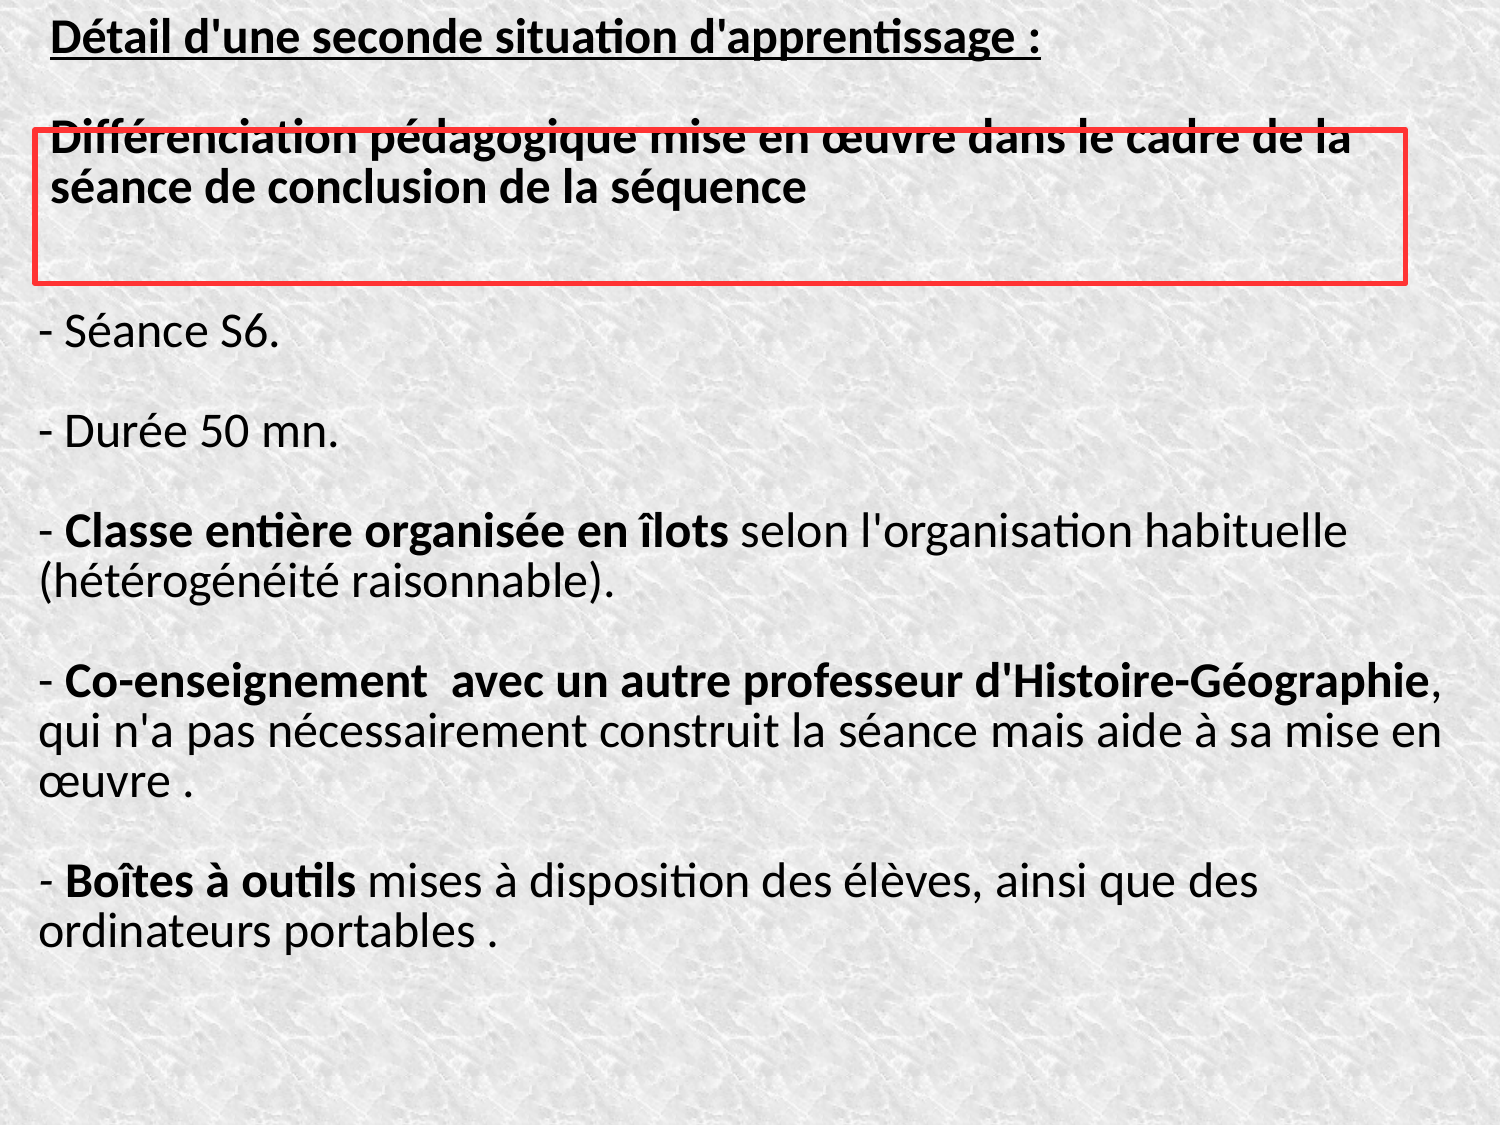

Détail d'une seconde situation d'apprentissage :
Différenciation pédagogique mise en œuvre dans le cadre de la séance de conclusion de la séquence
- Séance S6.
- Durée 50 mn.
- Classe entière organisée en îlots selon l'organisation habituelle (hétérogénéité raisonnable).
- Co-enseignement avec un autre professeur d'Histoire-Géographie, qui n'a pas nécessairement construit la séance mais aide à sa mise en œuvre .
- Boîtes à outils mises à disposition des élèves, ainsi que des ordinateurs portables .